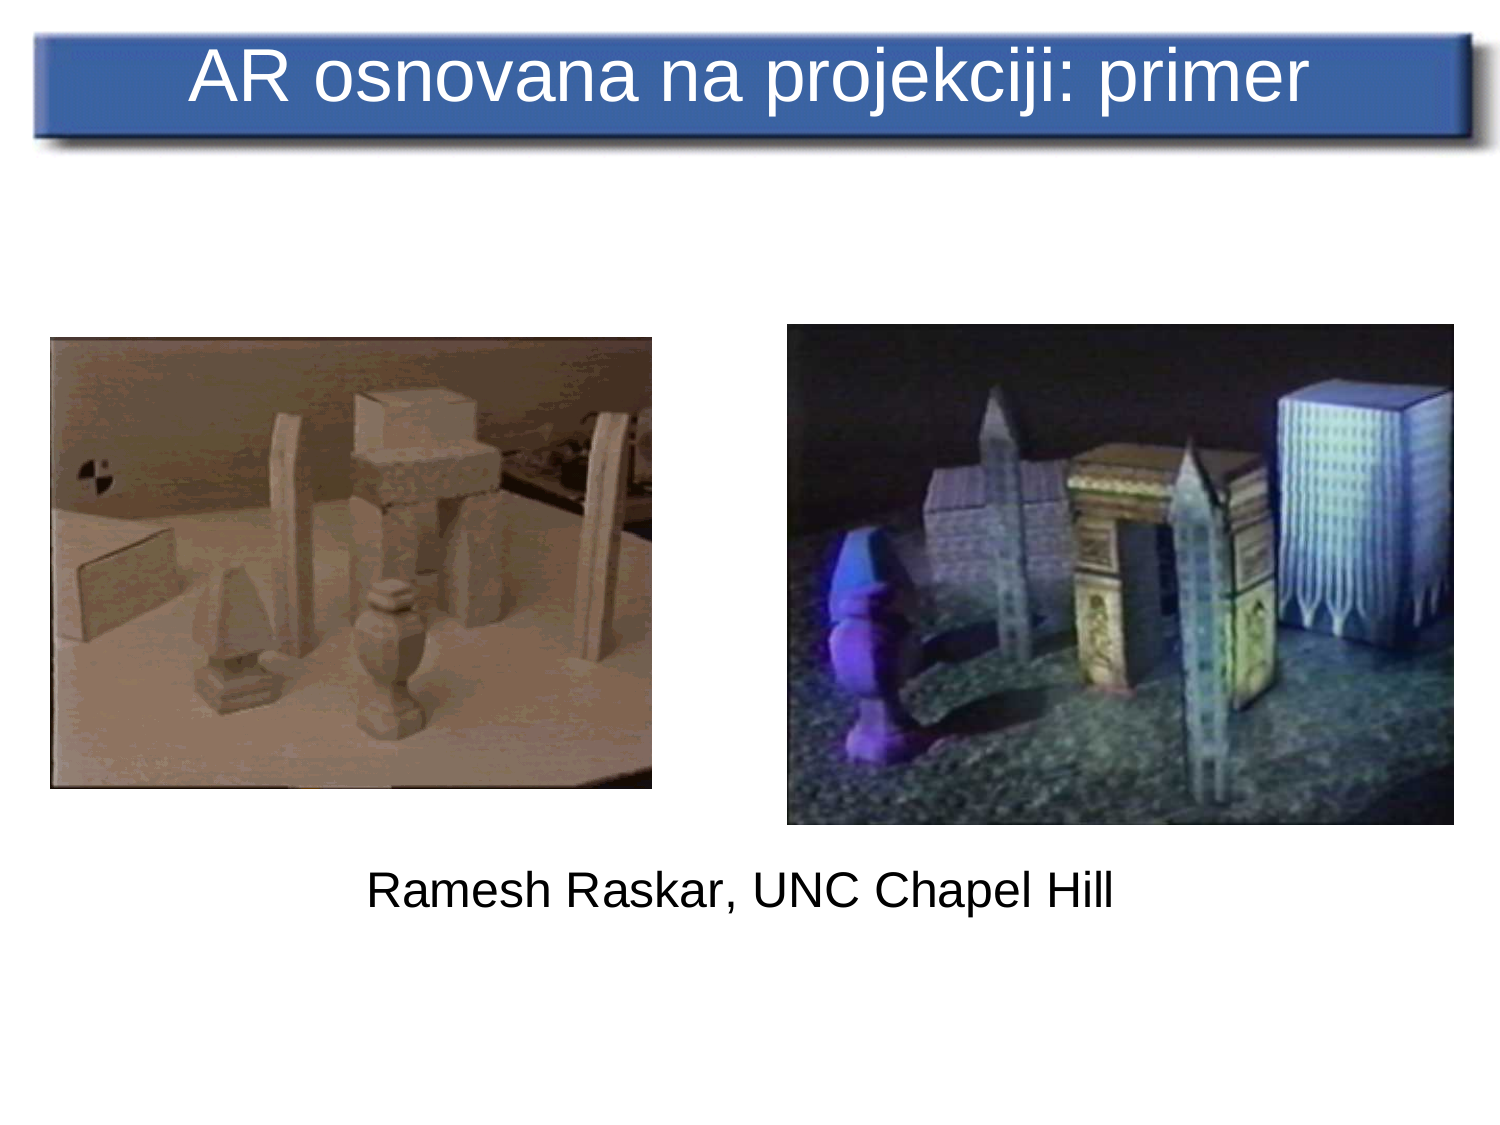

# AR osnovana na projekciji: primer
Ramesh Raskar, UNC Chapel Hill